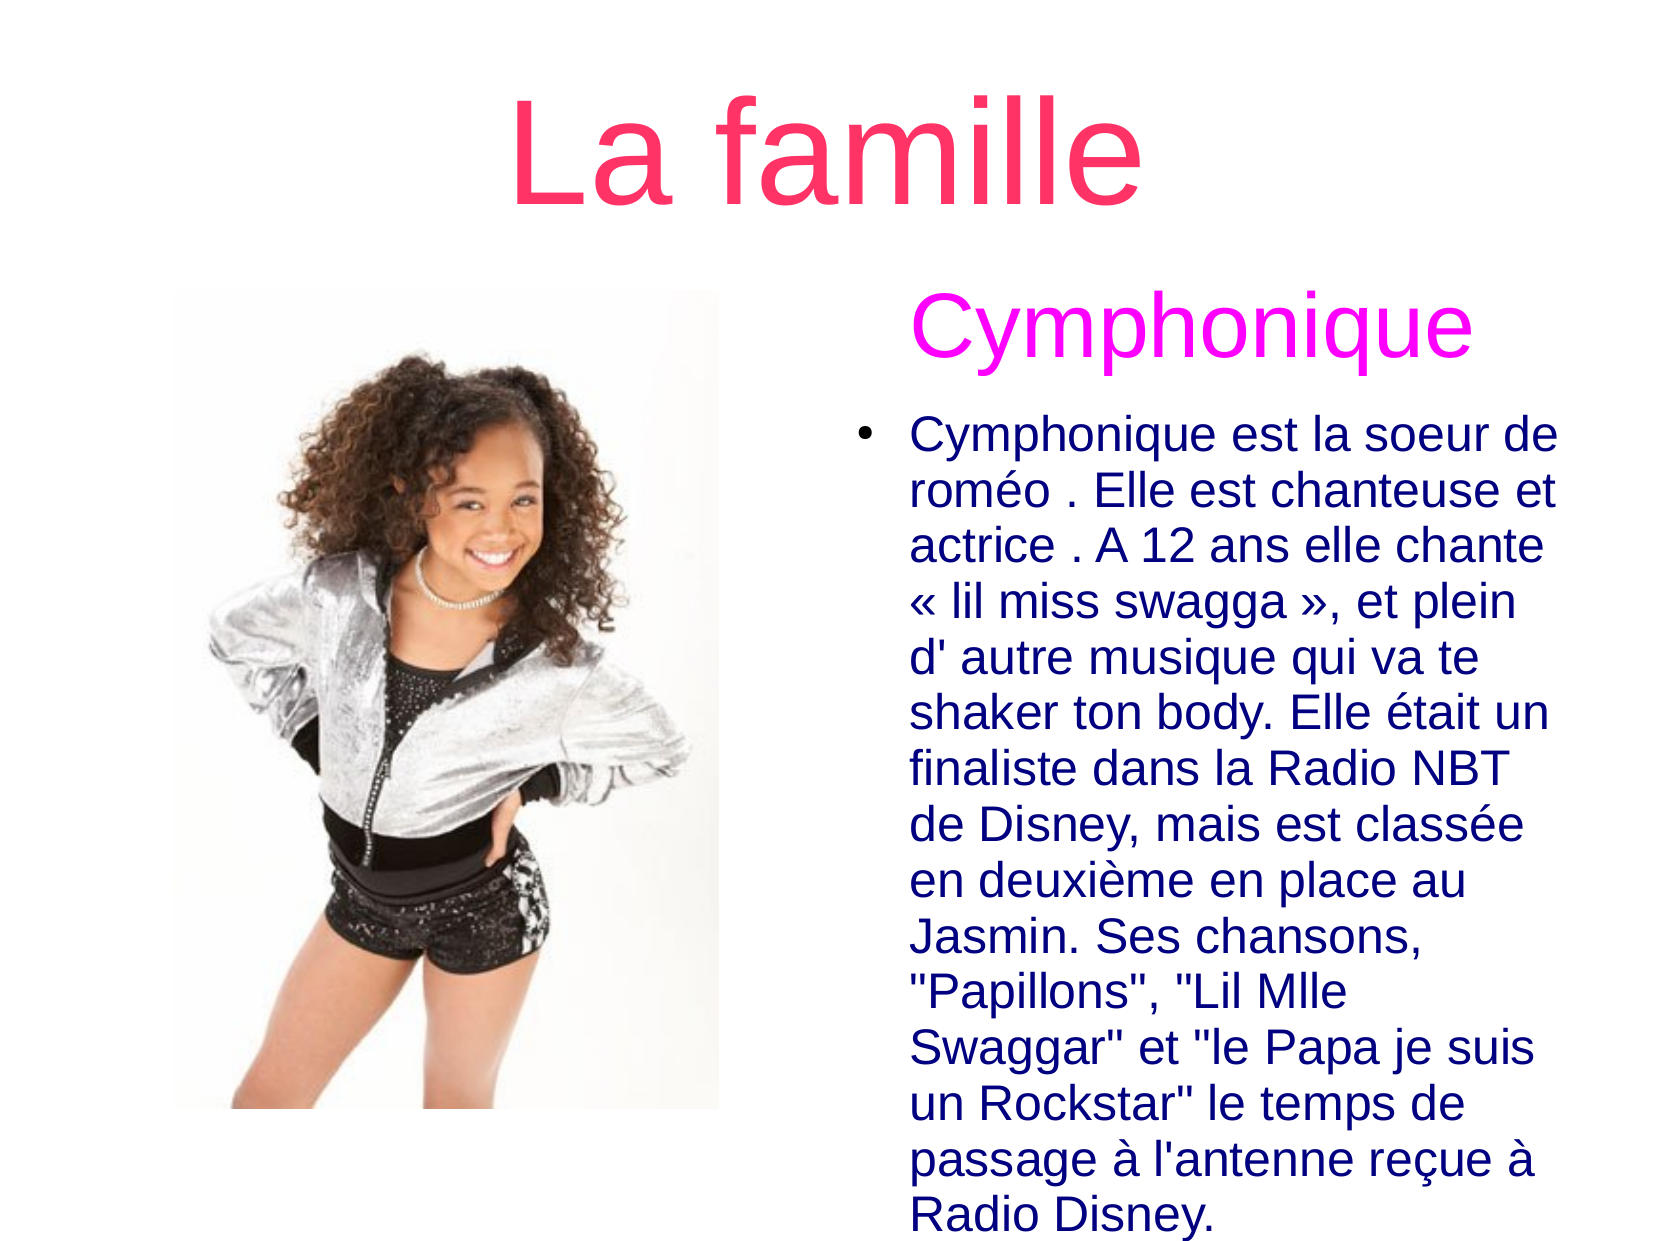

# La famille
Cymphonique
Cymphonique est la soeur de roméo . Elle est chanteuse et actrice . A 12 ans elle chante « lil miss swagga », et plein d' autre musique qui va te shaker ton body. Elle était un finaliste dans la Radio NBT de Disney, mais est classée en deuxième en place au Jasmin. Ses chansons, "Papillons", "Lil Mlle Swaggar" et "le Papa je suis un Rockstar" le temps de passage à l'antenne reçue à Radio Disney.